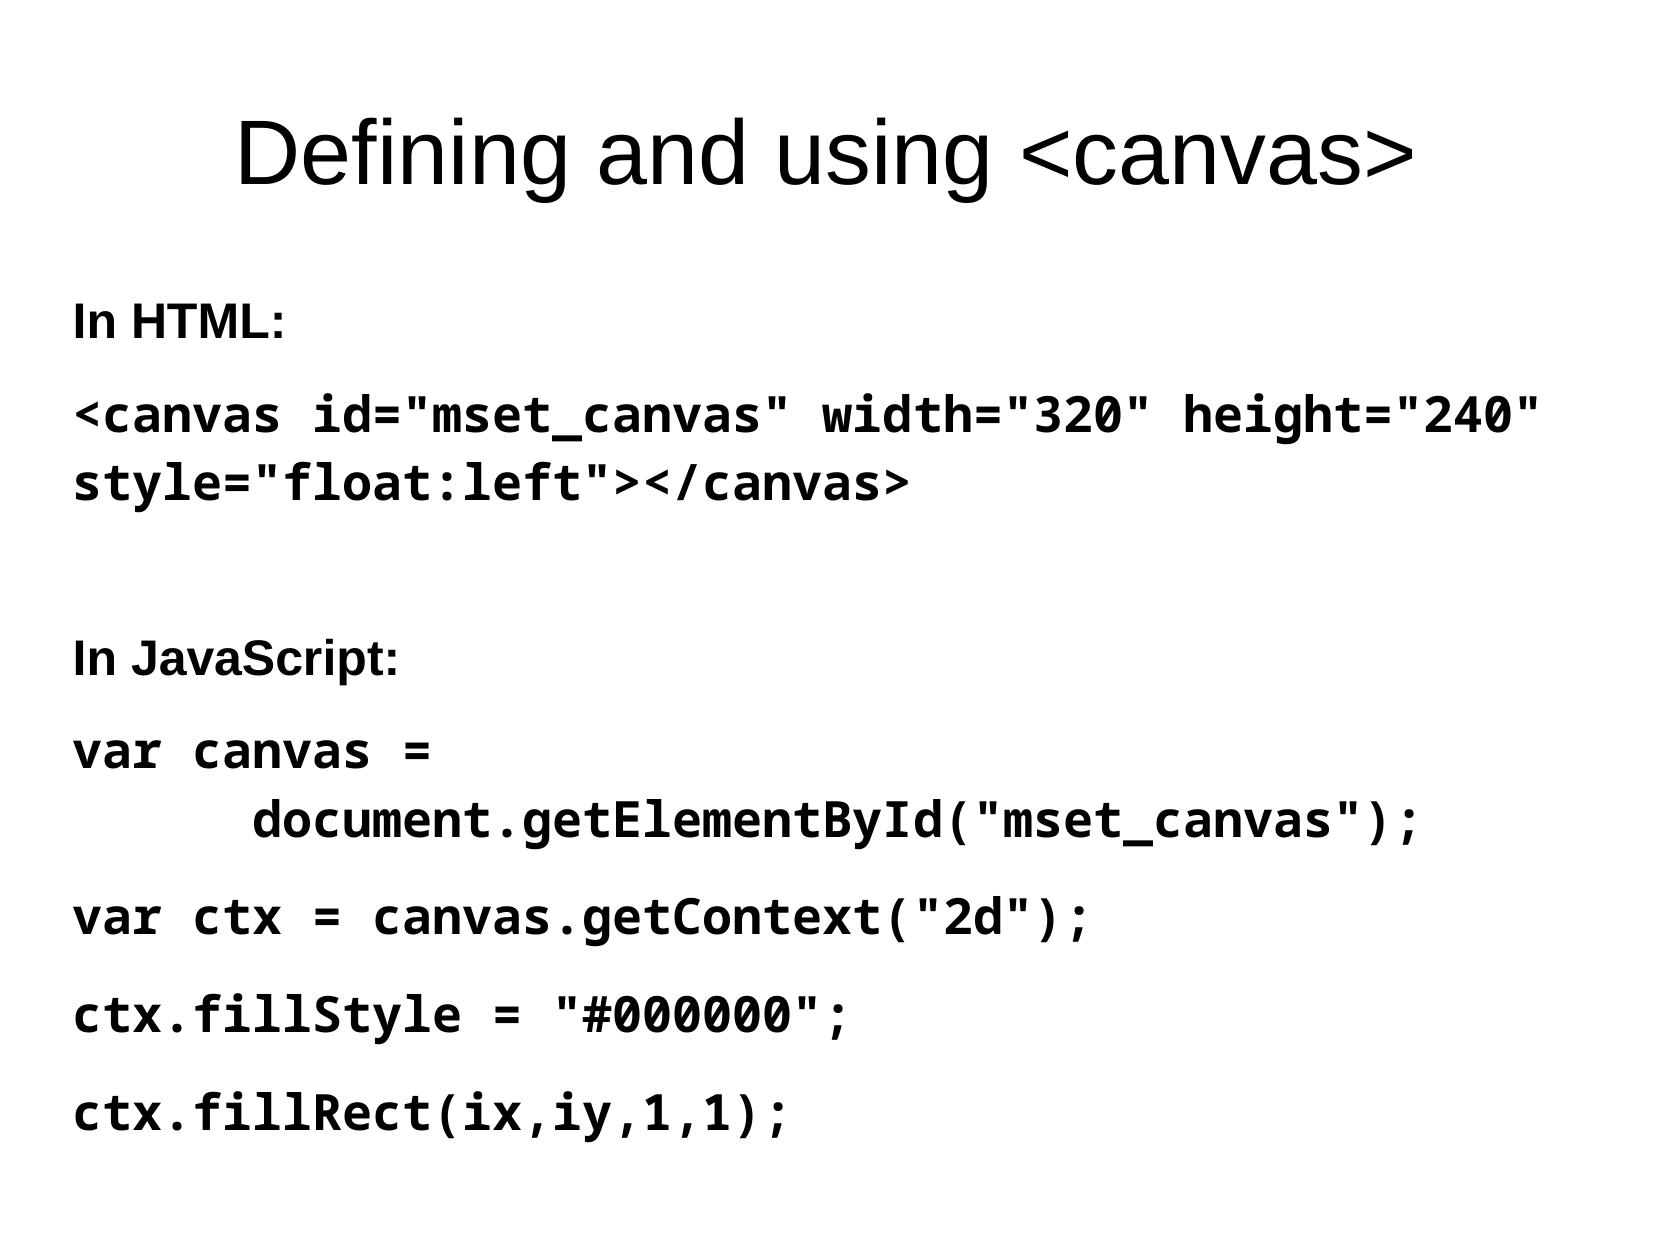

# Defining and using <canvas>
In HTML:
<canvas id="mset_canvas" width="320" height="240" style="float:left"></canvas>
In JavaScript:
var canvas =
 document.getElementById("mset_canvas");
var ctx = canvas.getContext("2d");
ctx.fillStyle = "#000000";
ctx.fillRect(ix,iy,1,1);